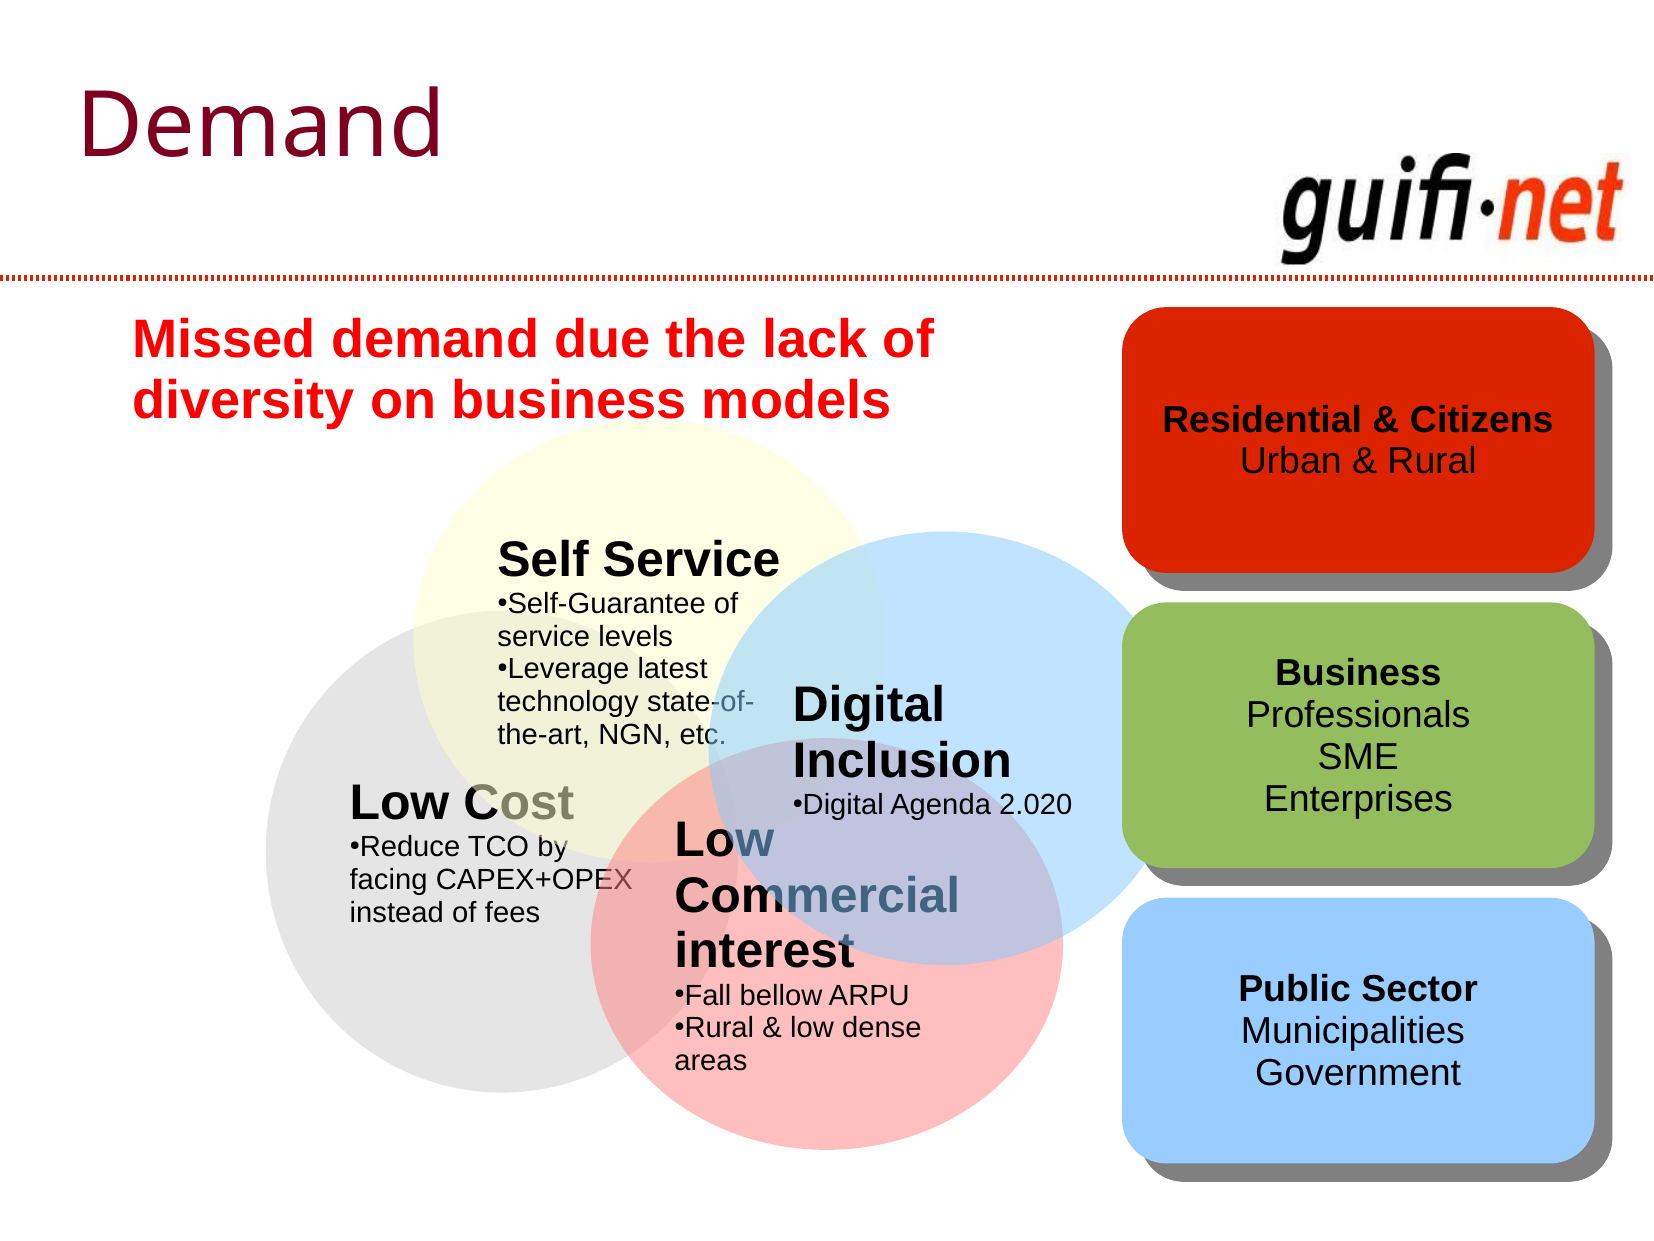

# Demand
Missed demand due the lack of diversity on business models
Residential & Citizens
Urban & Rural
Self Service
Self-Guarantee of service levels
Leverage latest technology state-of-the-art, NGN, etc.
Digital Inclusion
Digital Agenda 2.020
Business
Professionals
SME
Enterprises
Low Cost
Reduce TCO by facing CAPEX+OPEX instead of fees
Low Commercial interest
Fall bellow ARPU
Rural & low dense areas
Public Sector
Municipalities
Government